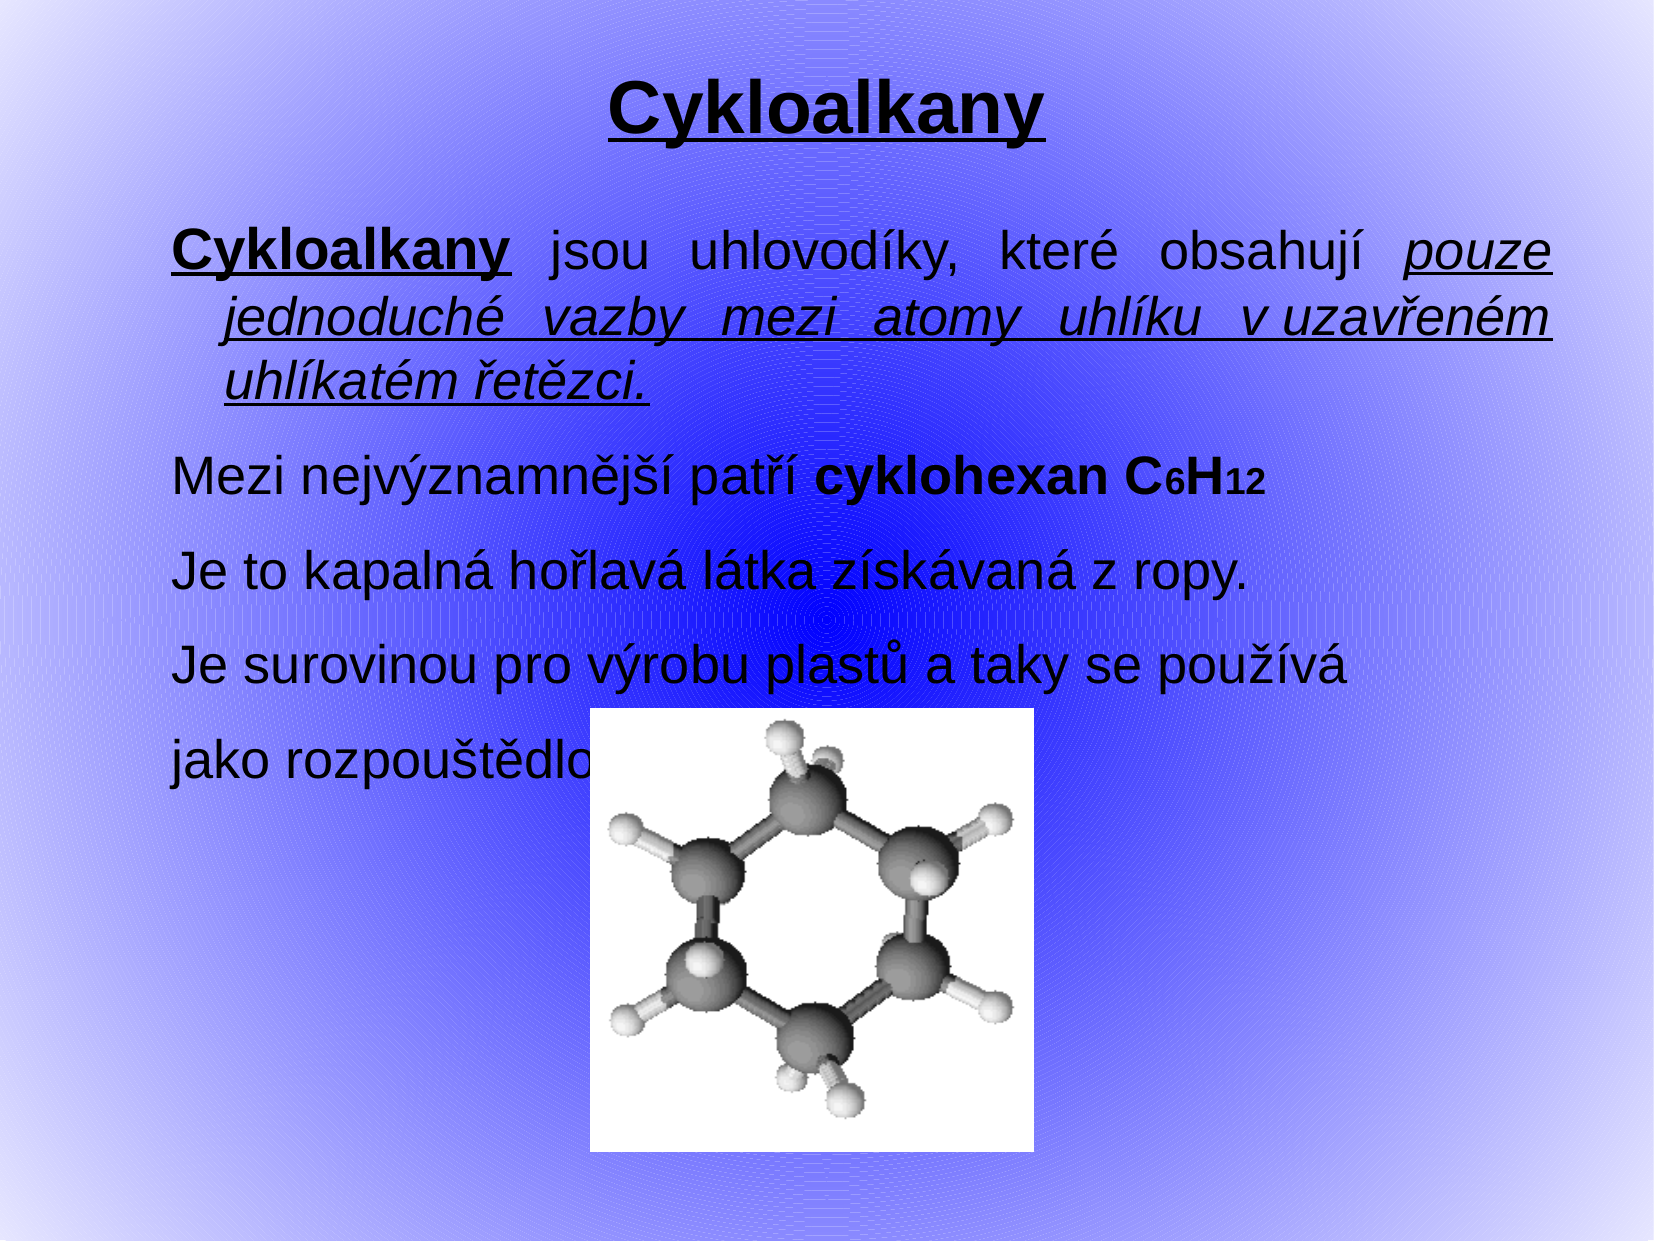

# Cykloalkany
Cykloalkany jsou uhlovodíky, které obsahují pouze jednoduché vazby mezi atomy uhlíku v uzavřeném uhlíkatém řetězci.
Mezi nejvýznamnější patří cyklohexan C6H12
Je to kapalná hořlavá látka získávaná z ropy.
Je surovinou pro výrobu plastů a taky se používá
jako rozpouštědlo.